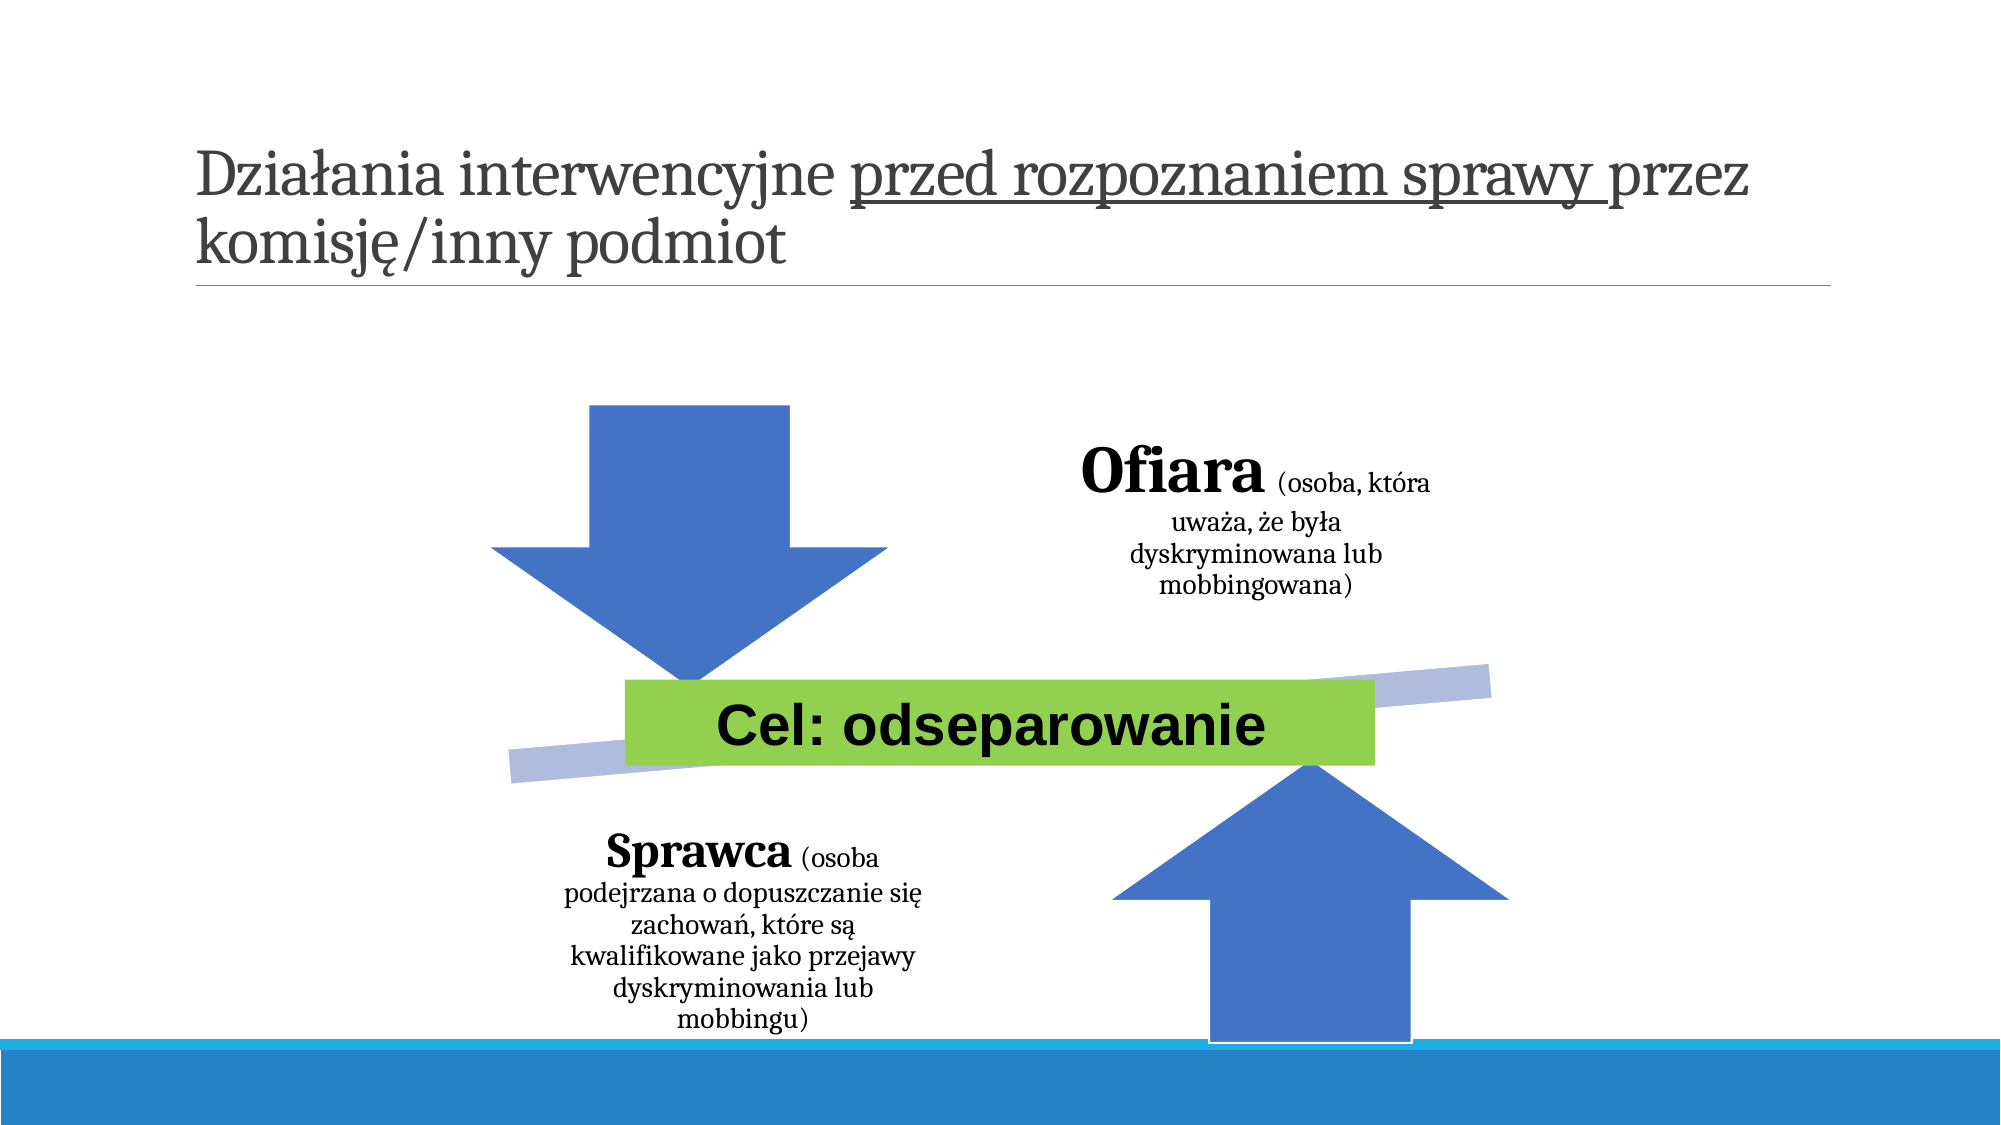

# Działania interwencyjne przed rozpoznaniem sprawy przez komisję/inny podmiot
Ofiara (osoba, która uważa, że była dyskryminowana lub mobbingowana)
Sprawca (osoba podejrzana o dopuszczanie się zachowań, które są kwalifikowane jako przejawy dyskryminowania lub mobbingu)
Cel: odseparowanie